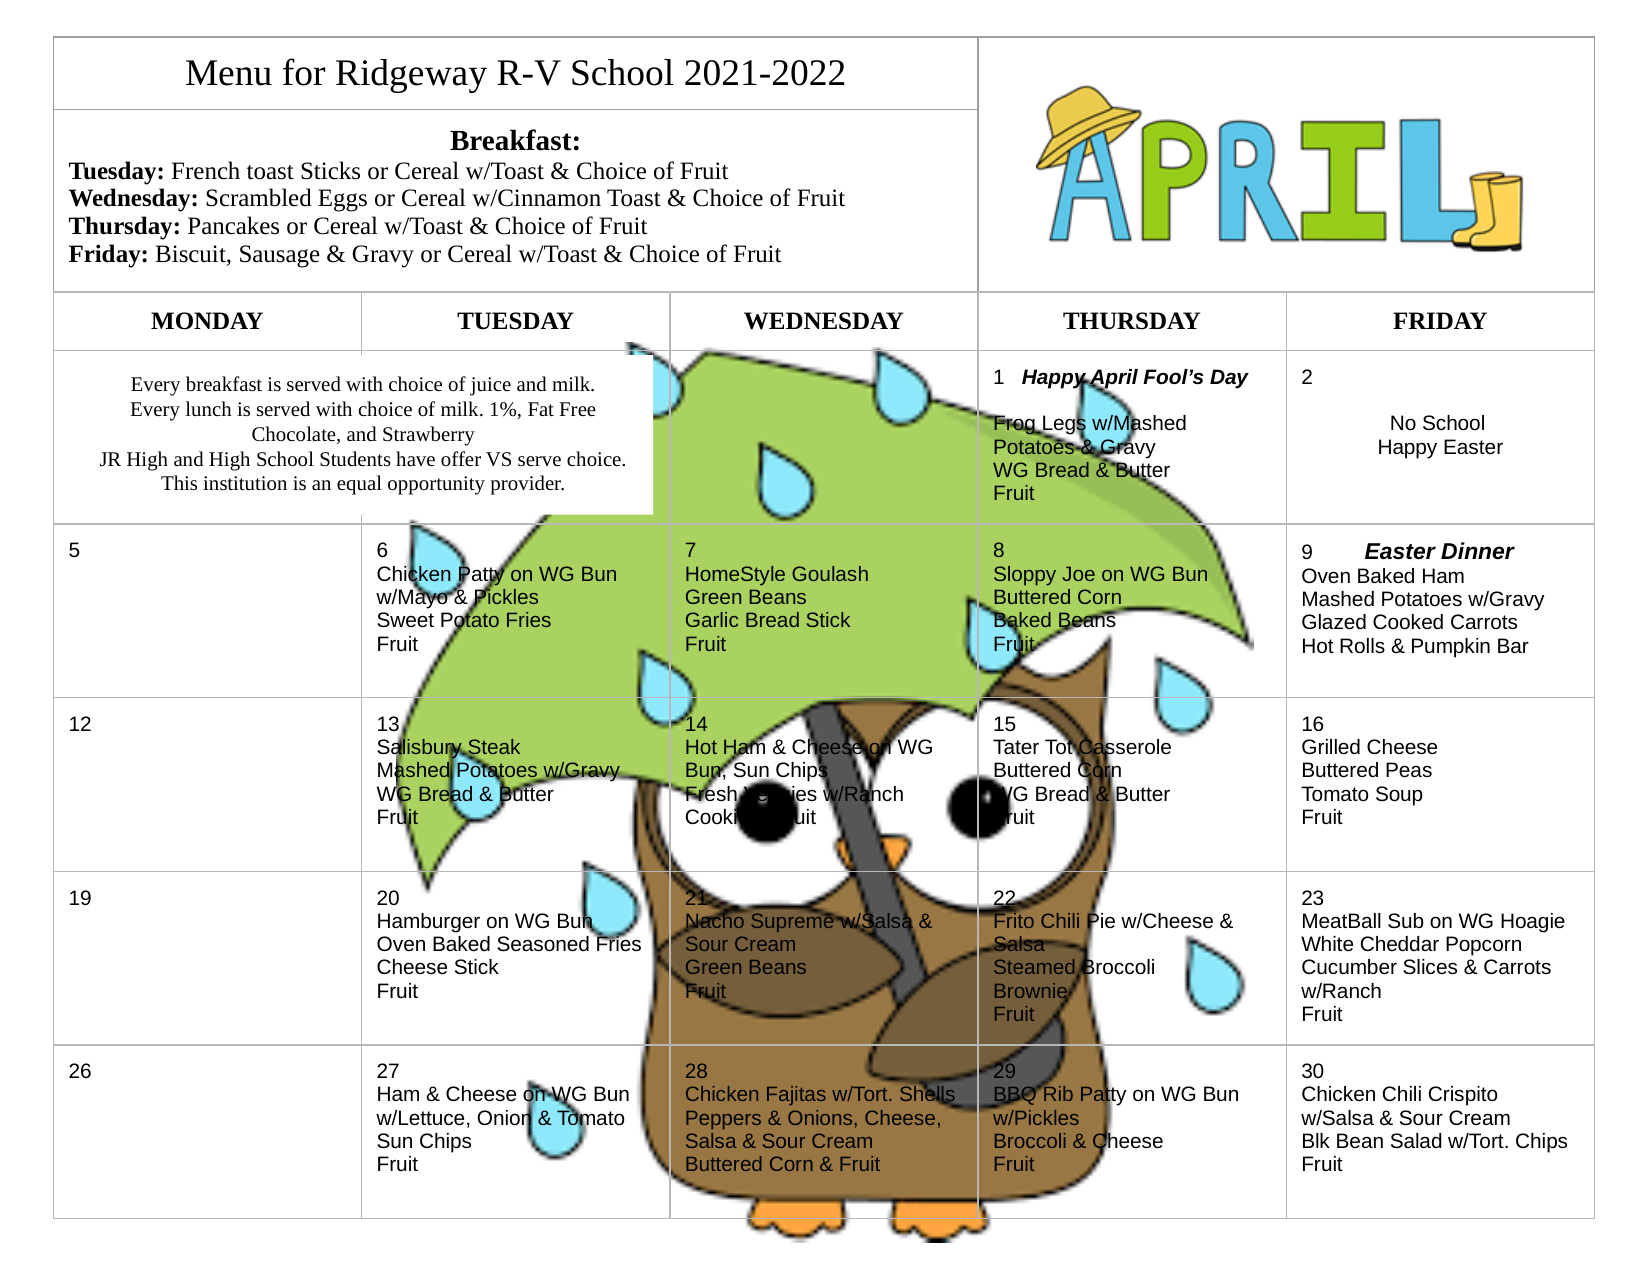

| Menu for Ridgeway R-V School 2021-2022 | | | | |
| --- | --- | --- | --- | --- |
| Breakfast: Tuesday: French toast Sticks or Cereal w/Toast & Choice of Fruit Wednesday: Scrambled Eggs or Cereal w/Cinnamon Toast & Choice of Fruit Thursday: Pancakes or Cereal w/Toast & Choice of Fruit Friday: Biscuit, Sausage & Gravy or Cereal w/Toast & Choice of Fruit | | | | |
| MONDAY | TUESDAY | WEDNESDAY | THURSDAY | FRIDAY |
| | | | 1 Happy April Fool’s Day Frog Legs w/Mashed Potatoes & Gravy WG Bread & Butter Fruit | 2 No School Happy Easter |
| 5 | 6 Chicken Patty on WG Bun w/Mayo & Pickles Sweet Potato Fries Fruit | 7 HomeStyle Goulash Green Beans Garlic Bread Stick Fruit | 8 Sloppy Joe on WG Bun Buttered Corn Baked Beans Fruit | 9 Easter Dinner Oven Baked Ham Mashed Potatoes w/Gravy Glazed Cooked Carrots Hot Rolls & Pumpkin Bar |
| 12 | 13 Salisbury Steak Mashed Potatoes w/Gravy WG Bread & Butter Fruit | 14 Hot Ham & Cheese on WG Bun, Sun Chips Fresh Veggies w/Ranch Cookie & Fruit | 15 Tater Tot Casserole Buttered Corn WG Bread & Butter Fruit | 16 Grilled Cheese Buttered Peas Tomato Soup Fruit |
| 19 | 20 Hamburger on WG Bun Oven Baked Seasoned Fries Cheese Stick Fruit | 21 Nacho Supreme w/Salsa & Sour Cream Green Beans Fruit | 22 Frito Chili Pie w/Cheese & Salsa Steamed Broccoli Brownie Fruit | 23 MeatBall Sub on WG Hoagie White Cheddar Popcorn Cucumber Slices & Carrots w/Ranch Fruit |
| 26 | 27 Ham & Cheese on WG Bun w/Lettuce, Onion & Tomato Sun Chips Fruit | 28 Chicken Fajitas w/Tort. Shells Peppers & Onions, Cheese, Salsa & Sour Cream Buttered Corn & Fruit | 29 BBQ Rib Patty on WG Bun w/Pickles Broccoli & Cheese Fruit | 30 Chicken Chili Crispito w/Salsa & Sour Cream Blk Bean Salad w/Tort. Chips Fruit |
Every breakfast is served with choice of juice and milk.
Every lunch is served with choice of milk. 1%, Fat Free Chocolate, and Strawberry
JR High and High School Students have offer VS serve choice.
This institution is an equal opportunity provider.